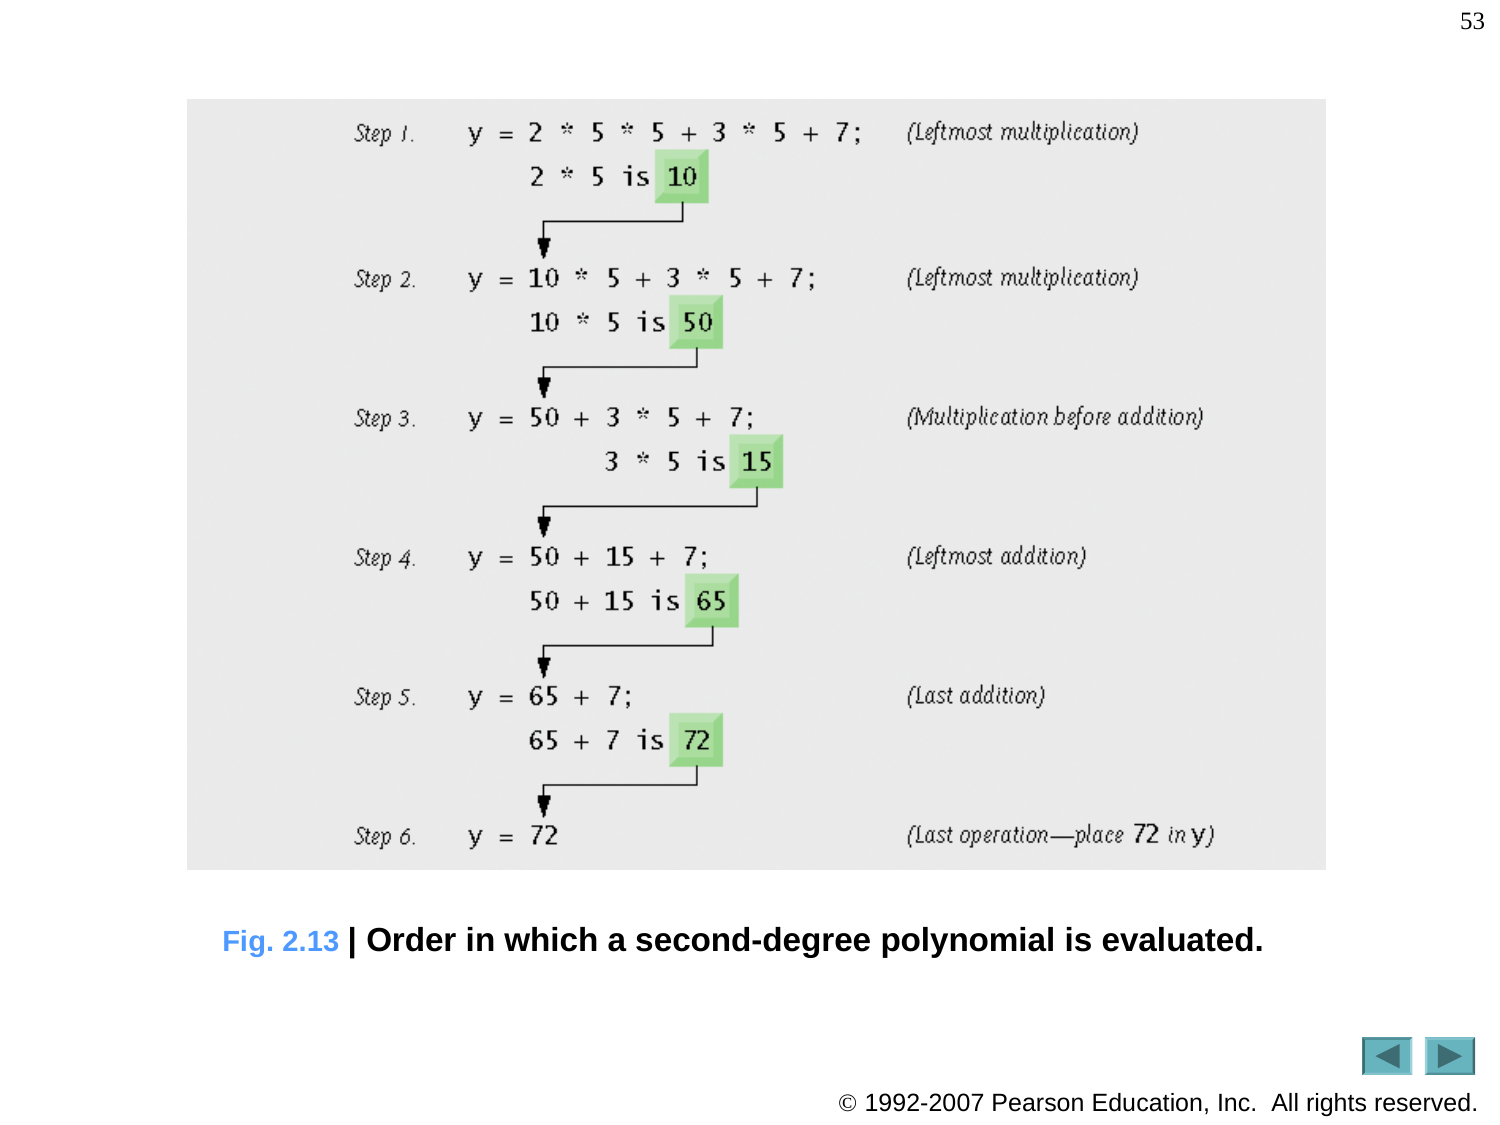

53
# Fig. 2.13 | Order in which a second-degree polynomial is evaluated.